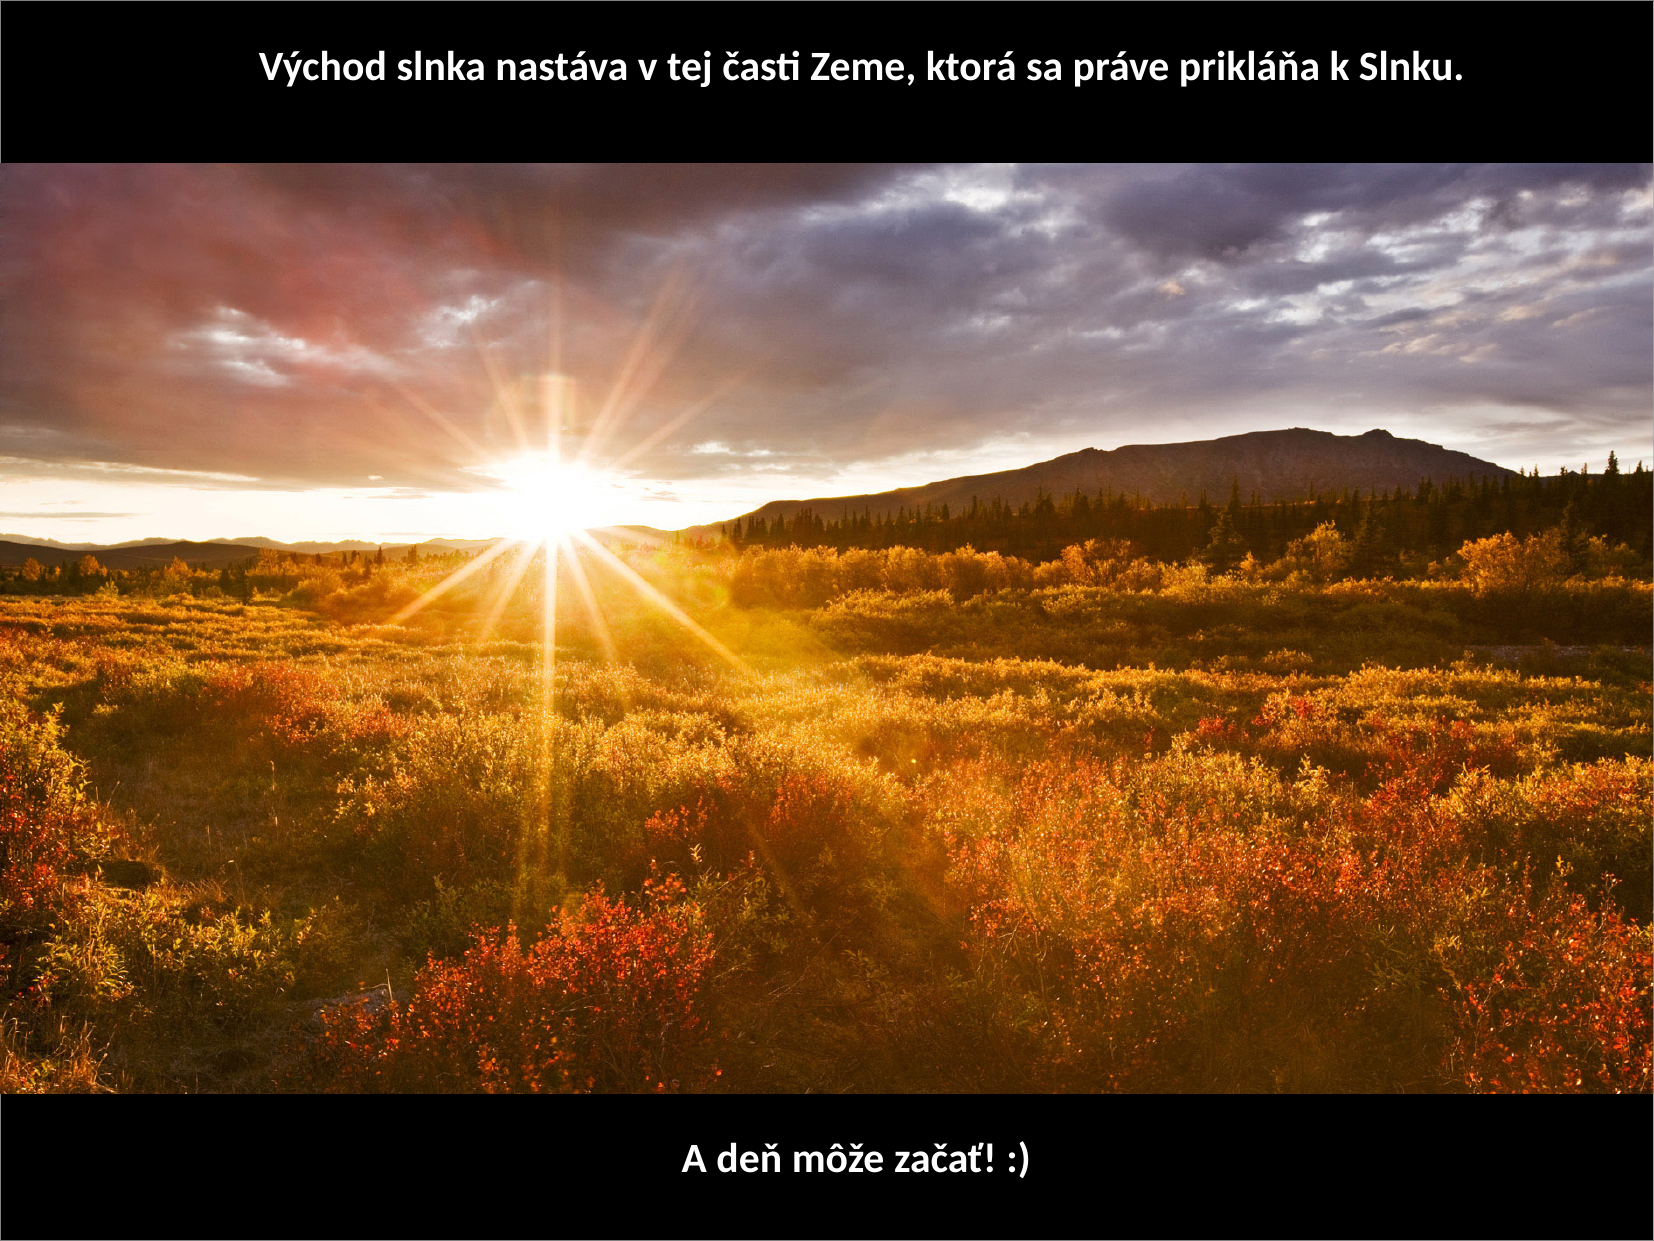

Východ slnka nastáva v tej časti Zeme, ktorá sa práve prikláňa k Slnku.
A deň môže začať! :)